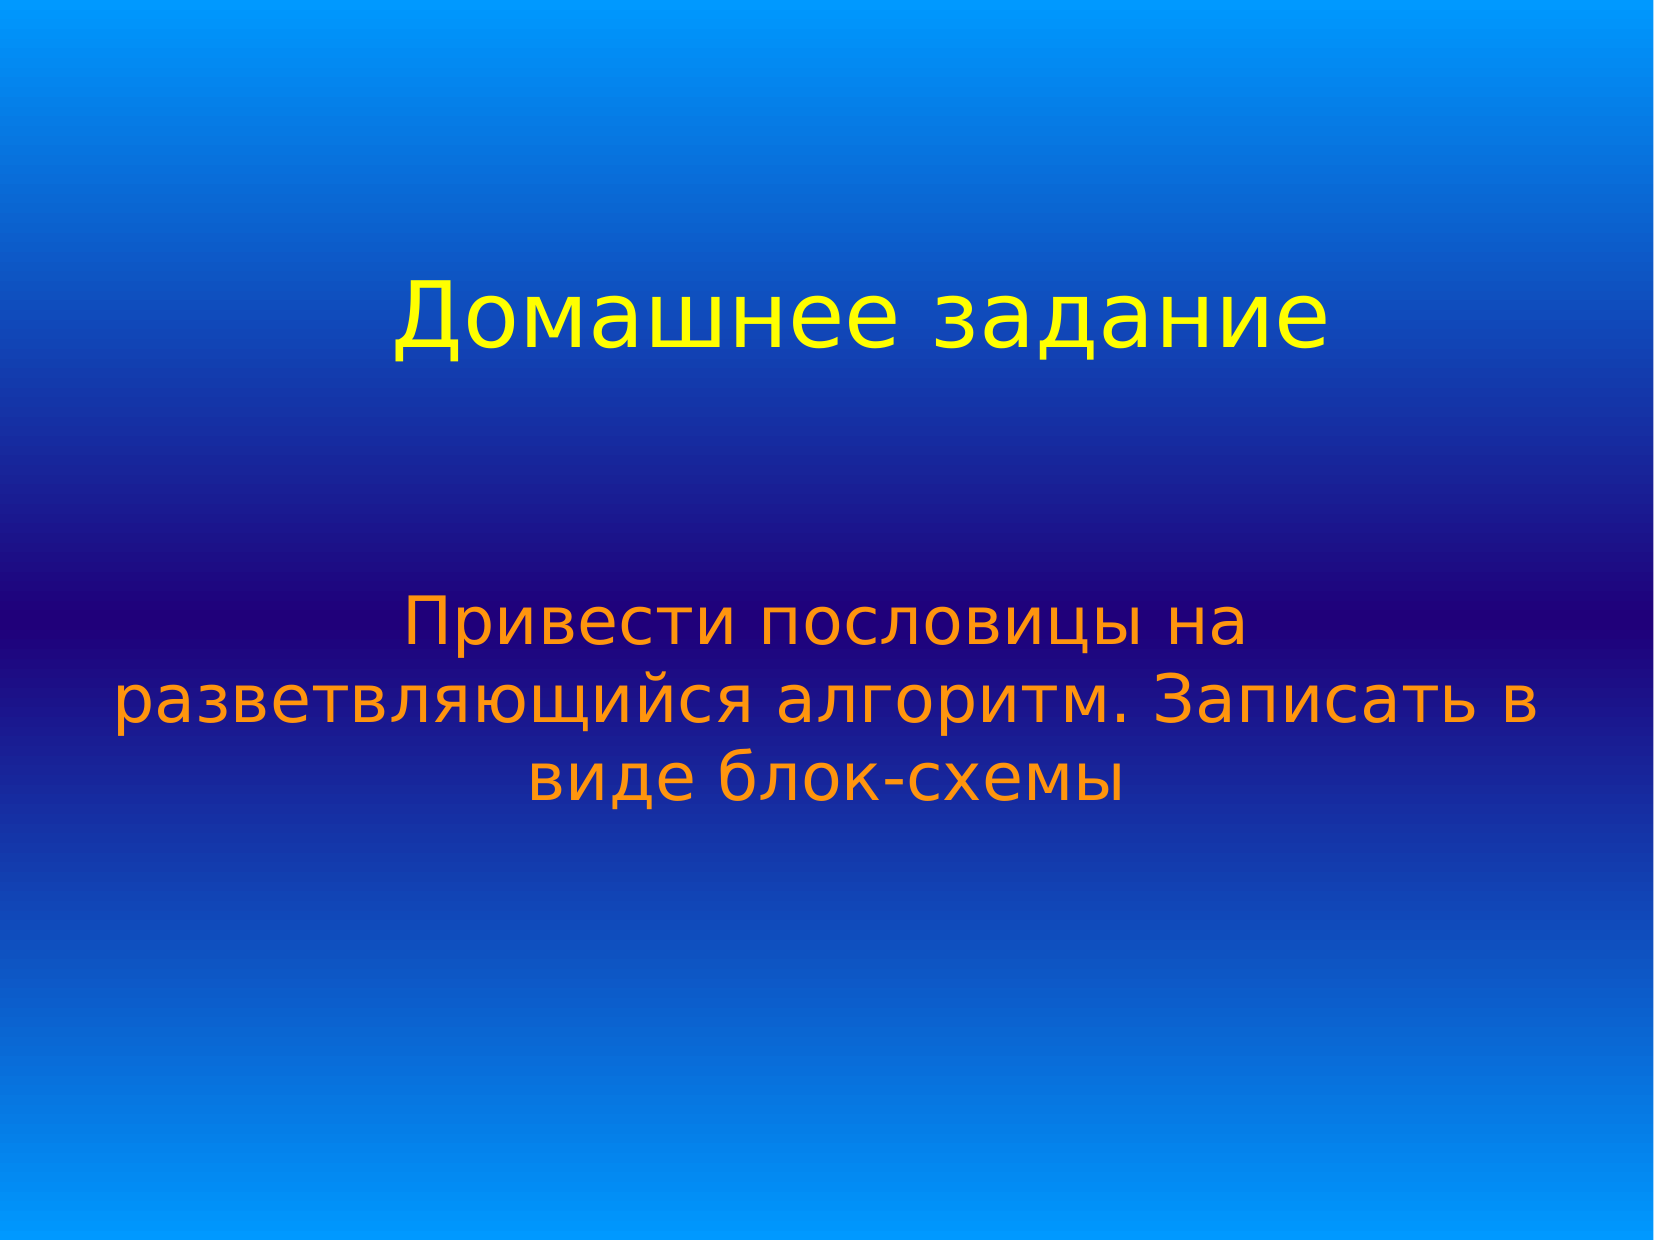

# Домашнее задание
Привести пословицы на разветвляющийся алгоритм. Записать в виде блок-схемы